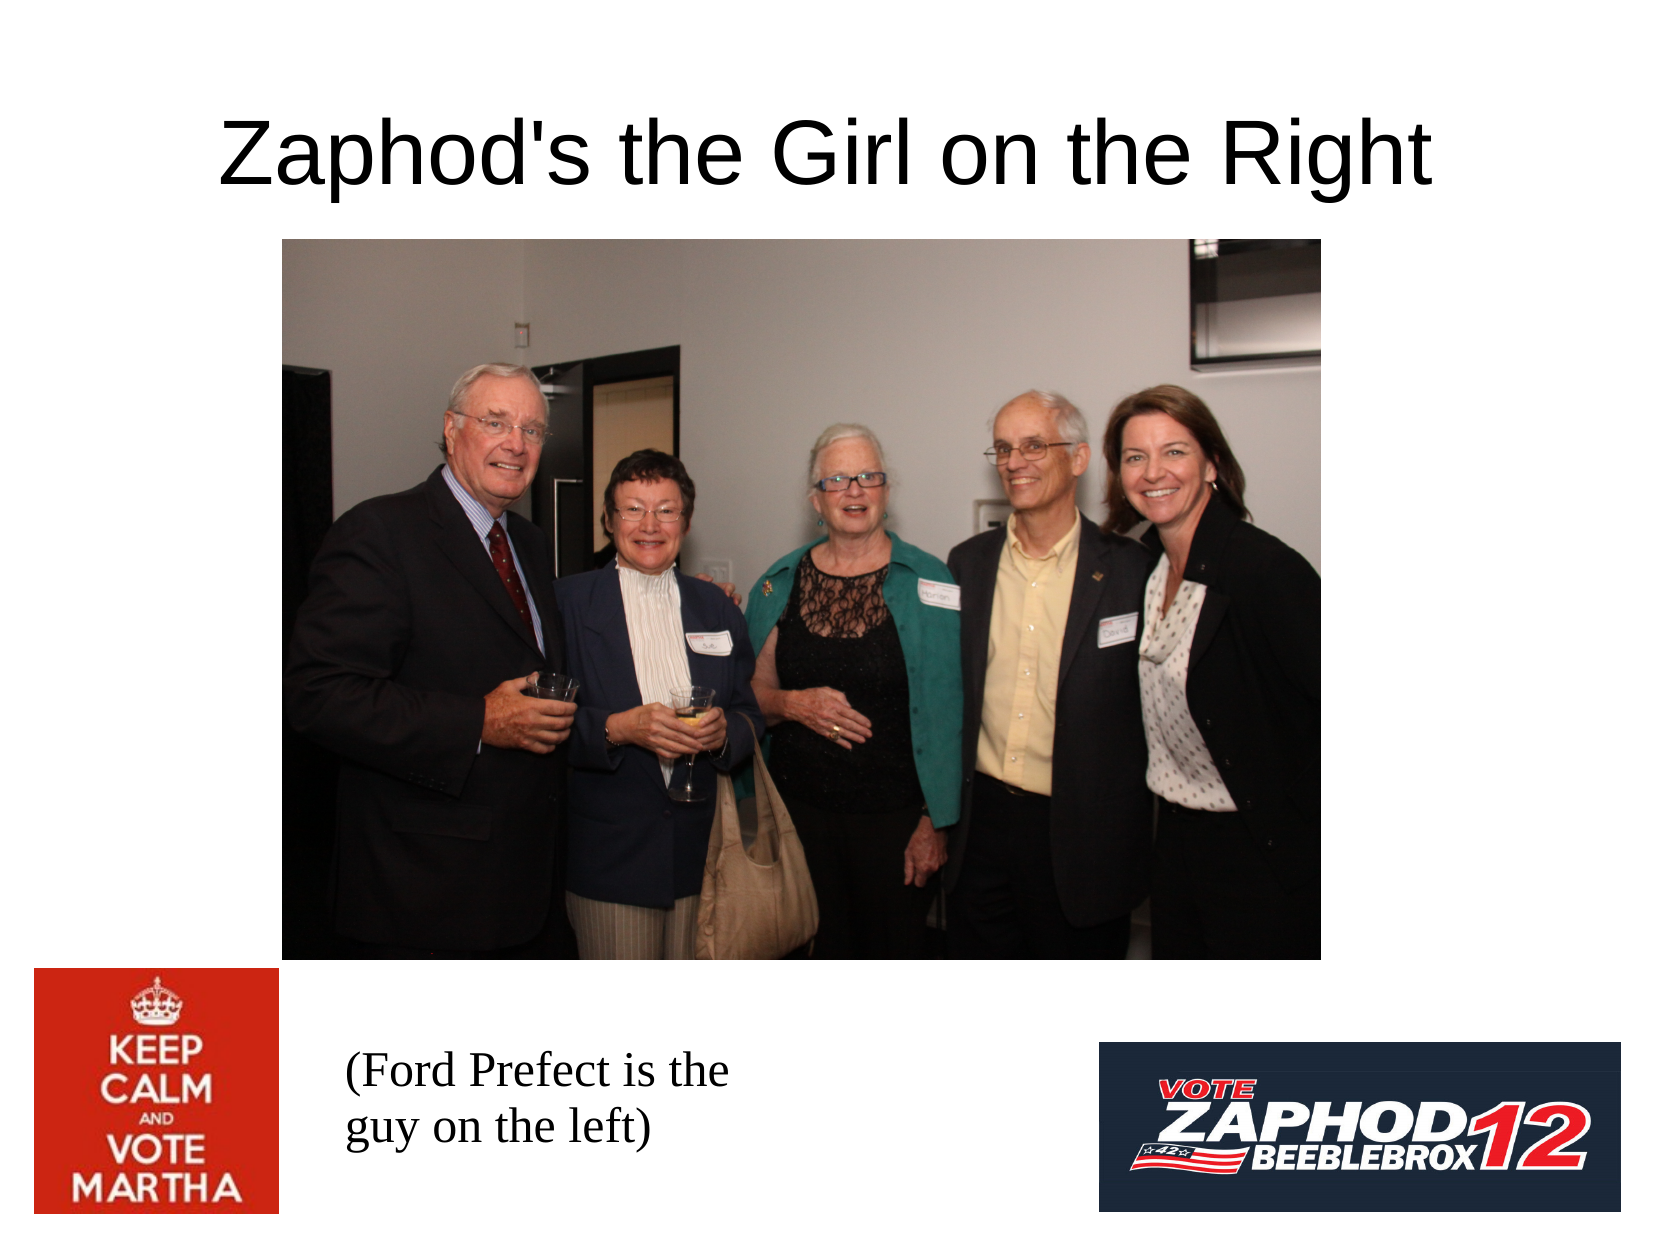

# Zaphod's the Girl on the Right
(Ford Prefect is the
guy on the left)